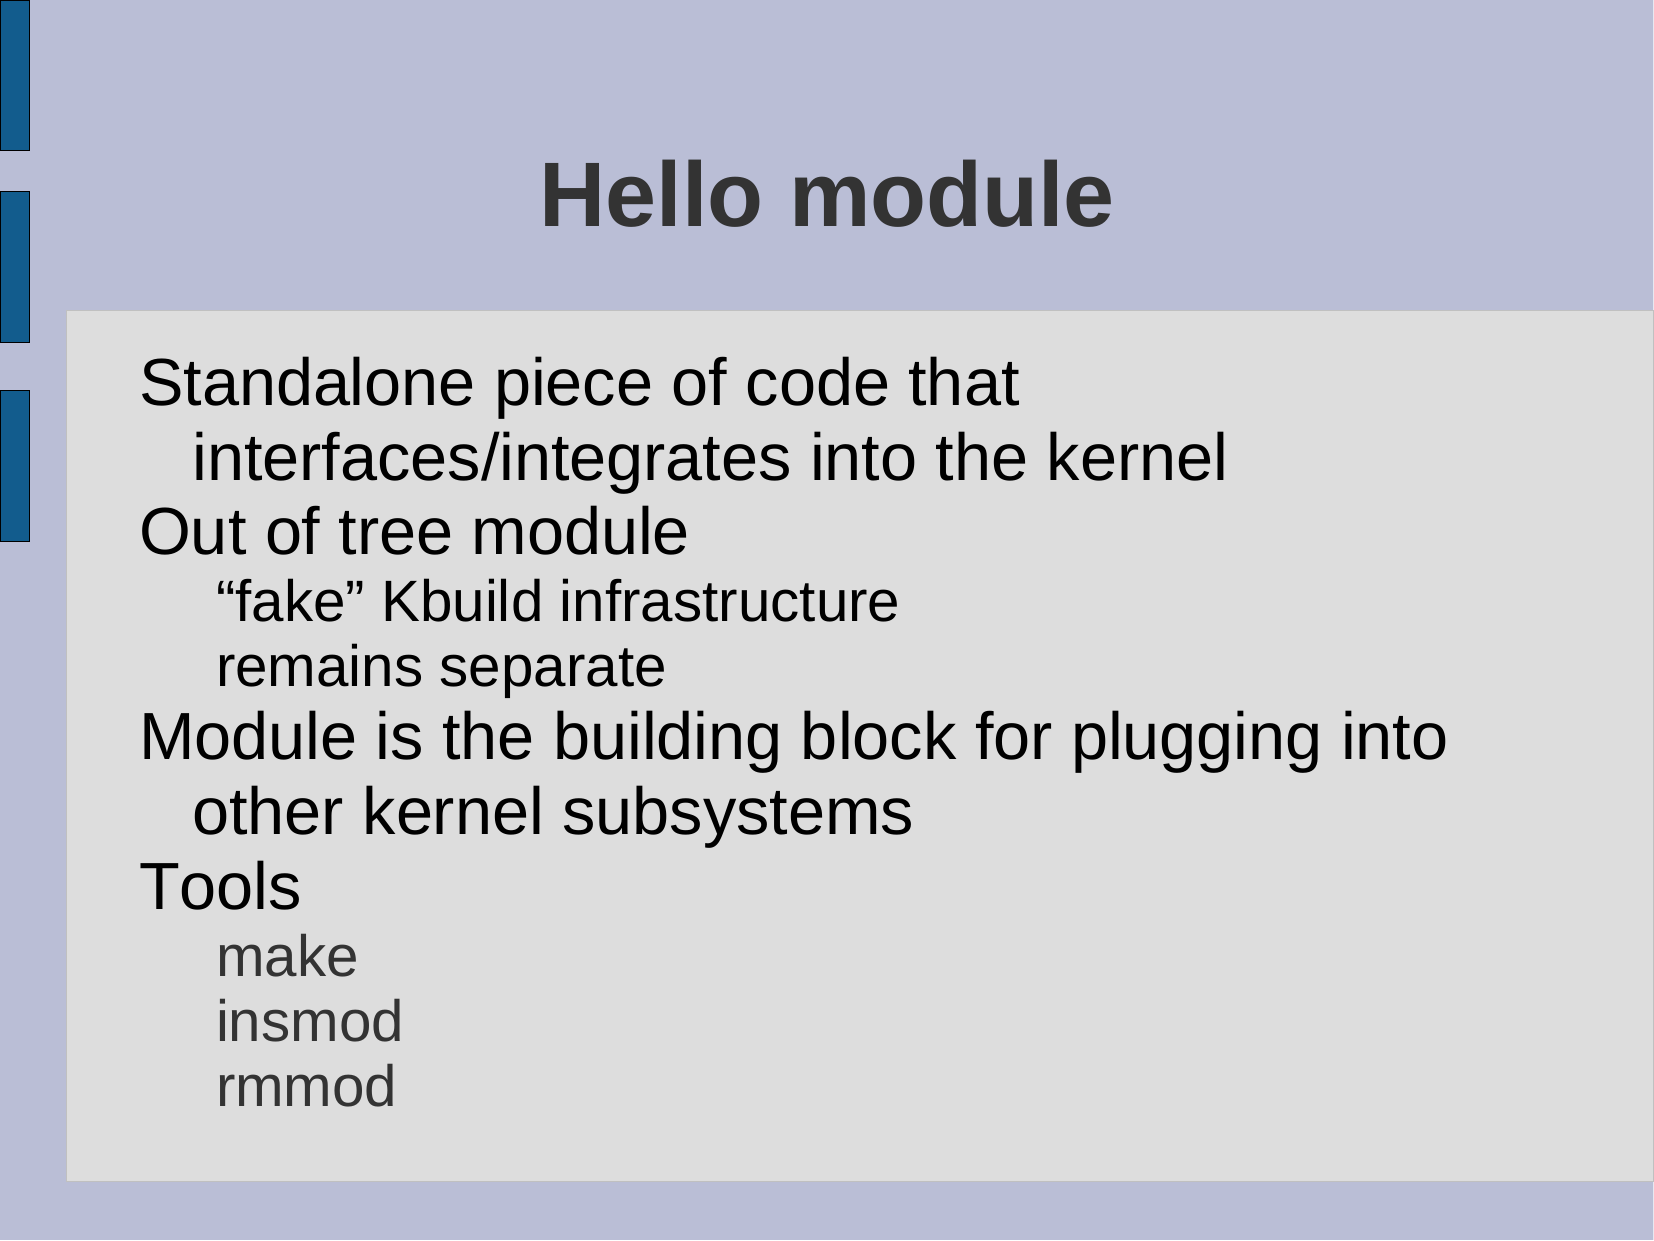

# Hello module
Standalone piece of code that interfaces/integrates into the kernel
Out of tree module
“fake” Kbuild infrastructure
remains separate
Module is the building block for plugging into other kernel subsystems
Tools
make
insmod
rmmod